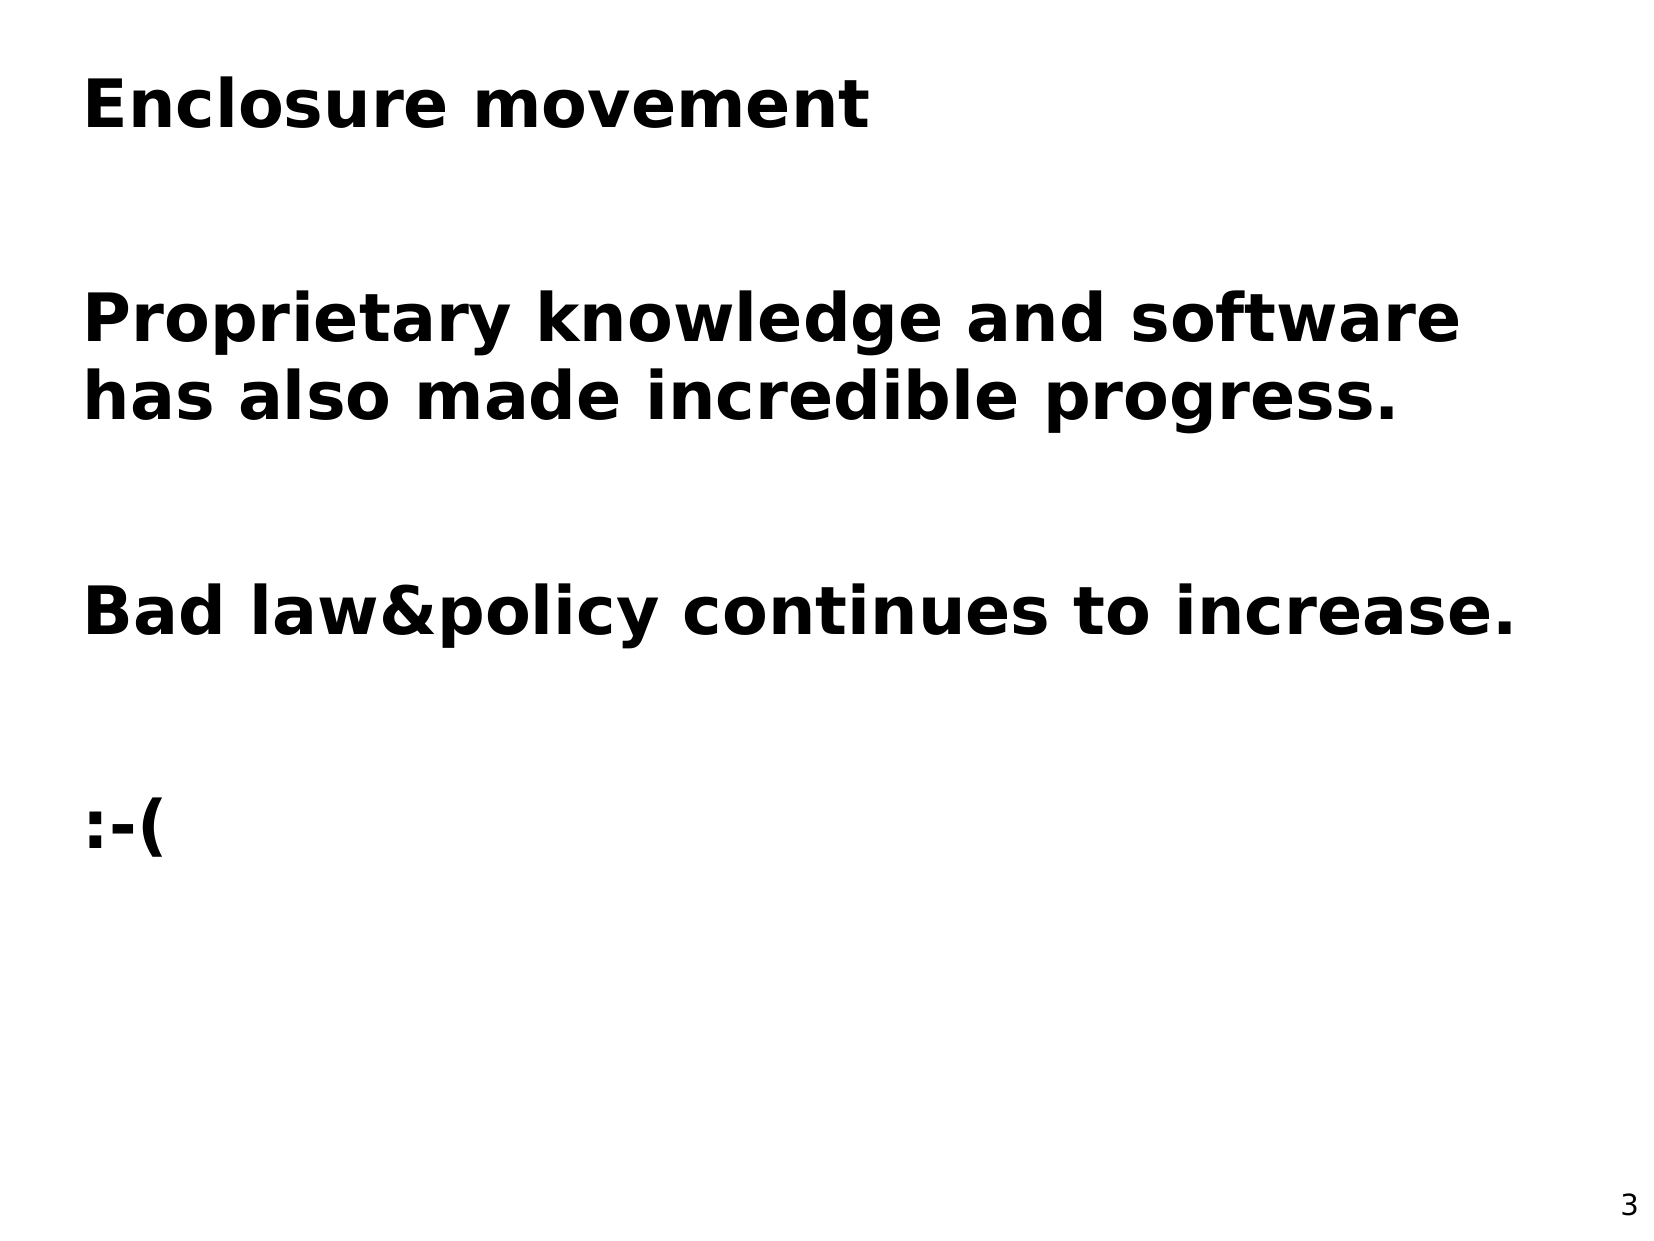

# Enclosure movement
Proprietary knowledge and software has also made incredible progress.
Bad law&policy continues to increase.
:-(